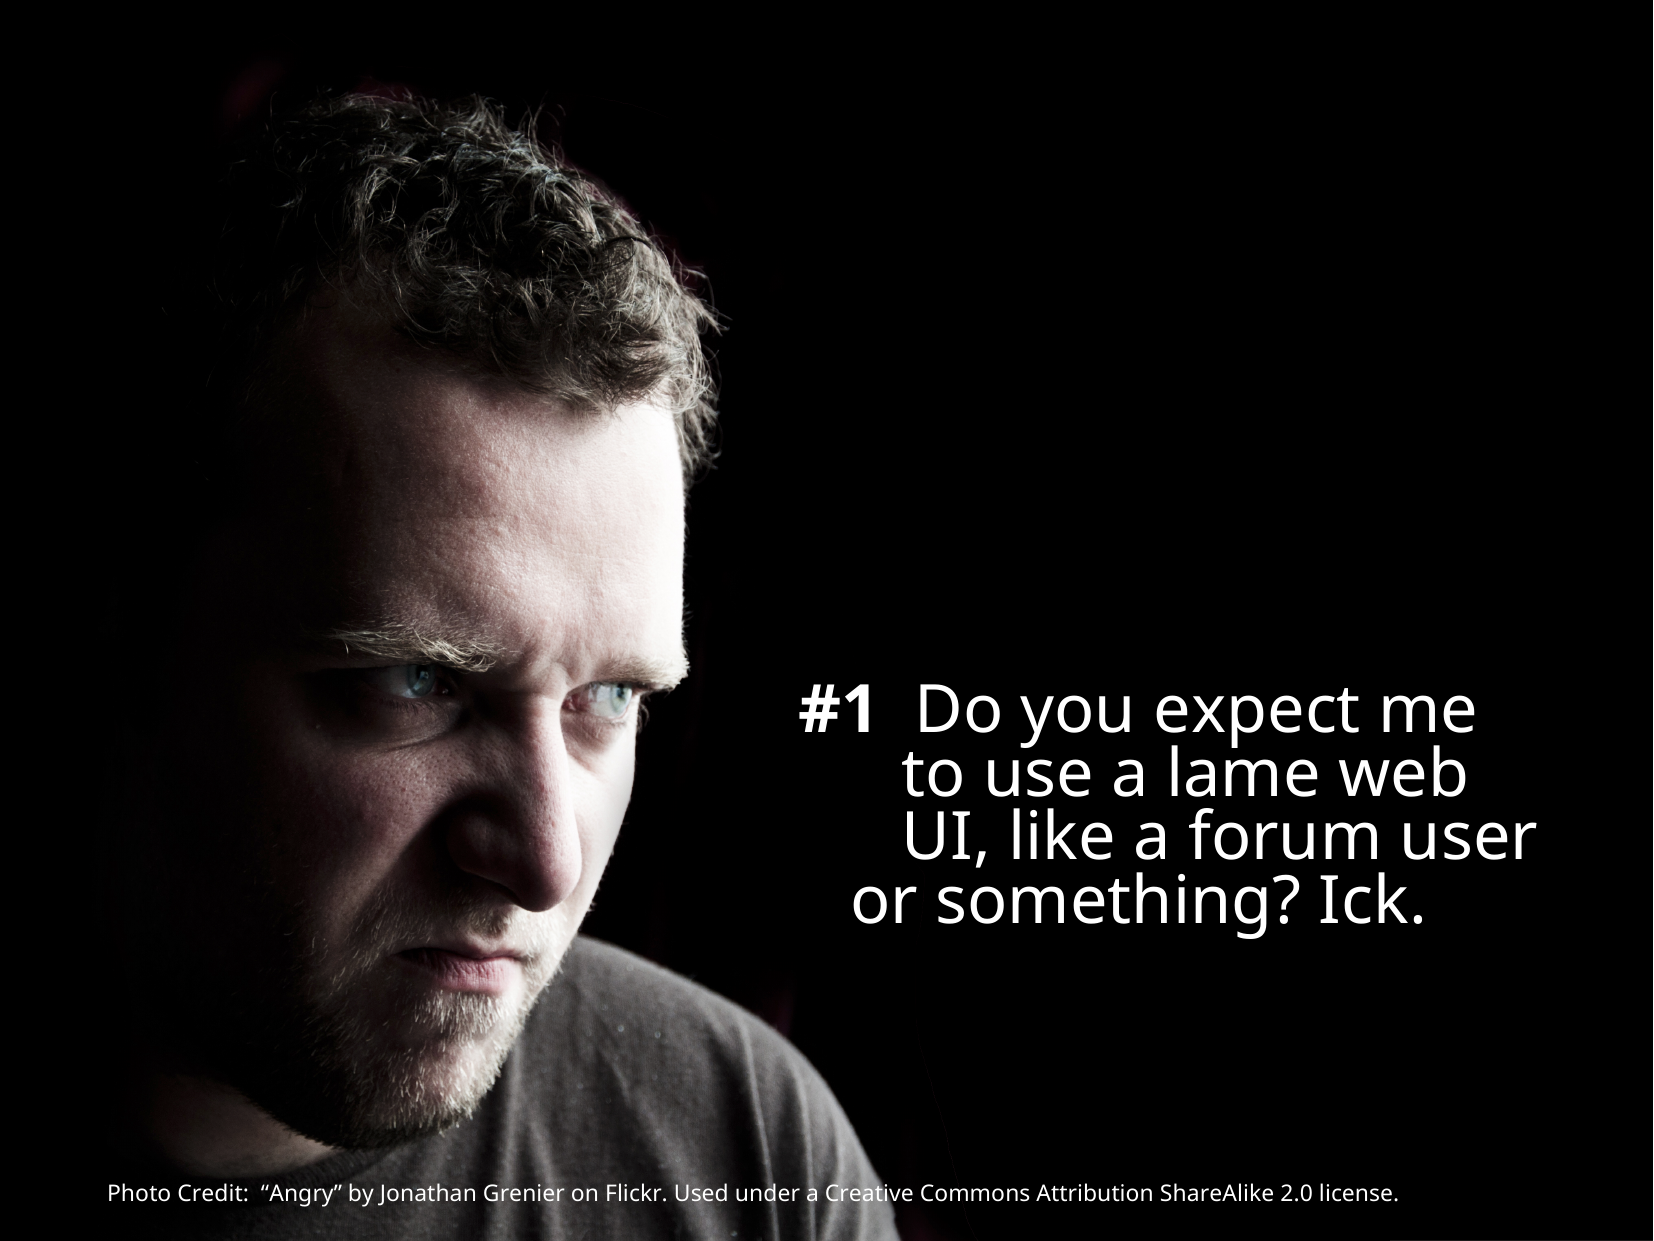

# #1 Do you expect me to use a lame web UI, like a forum user or something? Ick.
Photo Credit: “Angry” by Jonathan Grenier on Flickr. Used under a Creative Commons Attribution ShareAlike 2.0 license.